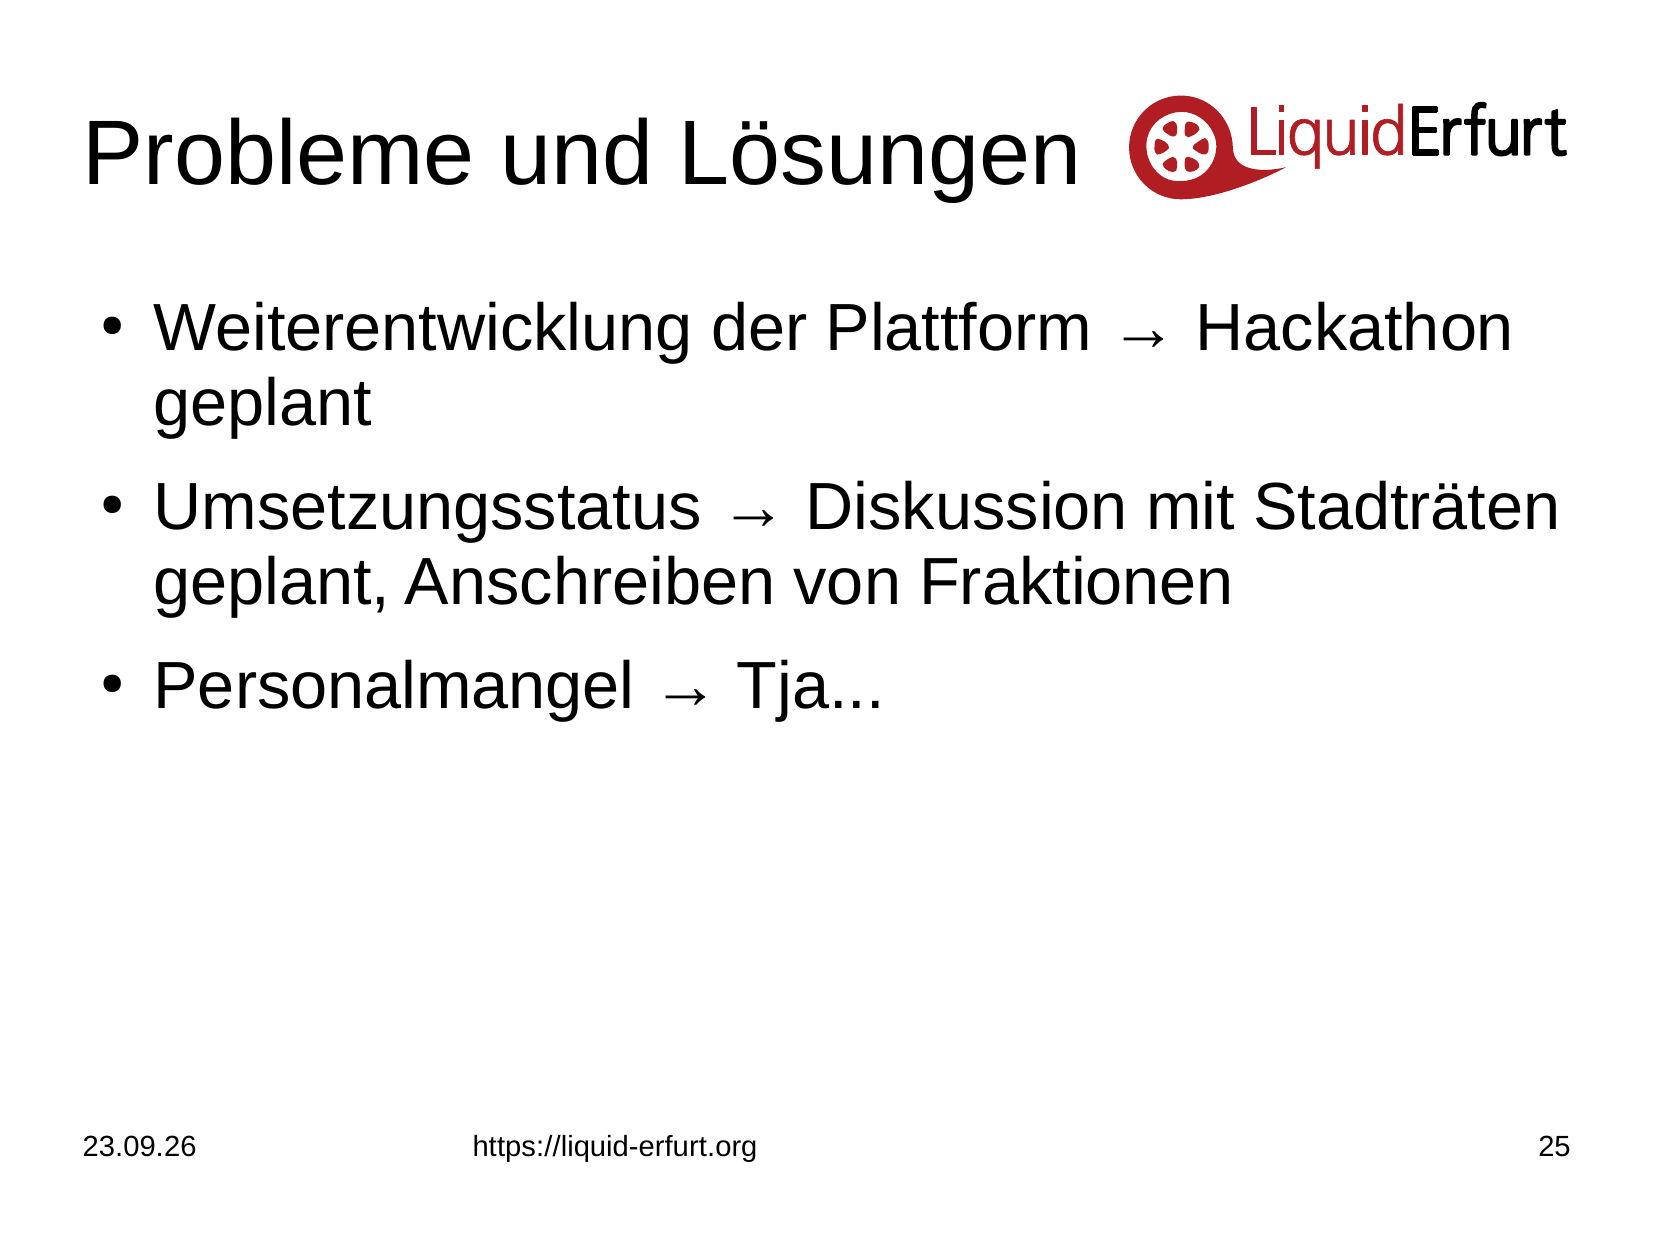

# Probleme und Lösungen
Weiterentwicklung der Plattform → Hackathon geplant
Umsetzungsstatus → Diskussion mit Stadträten geplant, Anschreiben von Fraktionen
Personalmangel → Tja...
https://liquid-erfurt.org
25